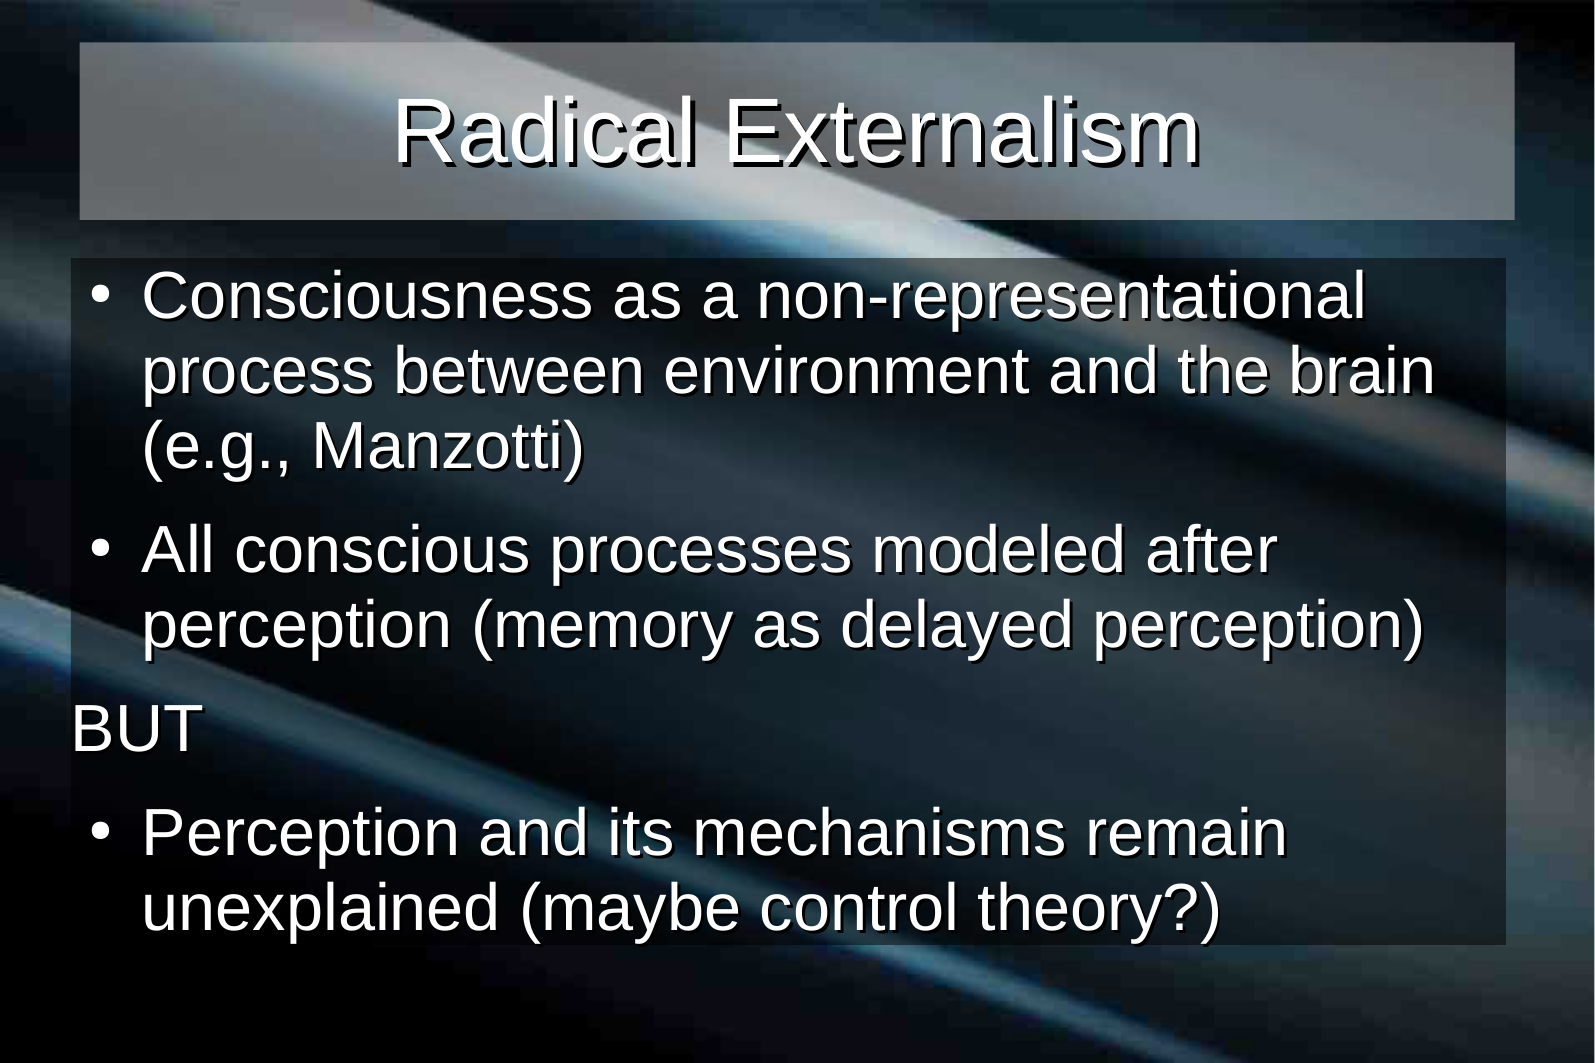

# Radical Externalism
Consciousness as a non-representational process between environment and the brain (e.g., Manzotti)
All conscious processes modeled after perception (memory as delayed perception)
BUT
Perception and its mechanisms remain unexplained (maybe control theory?)